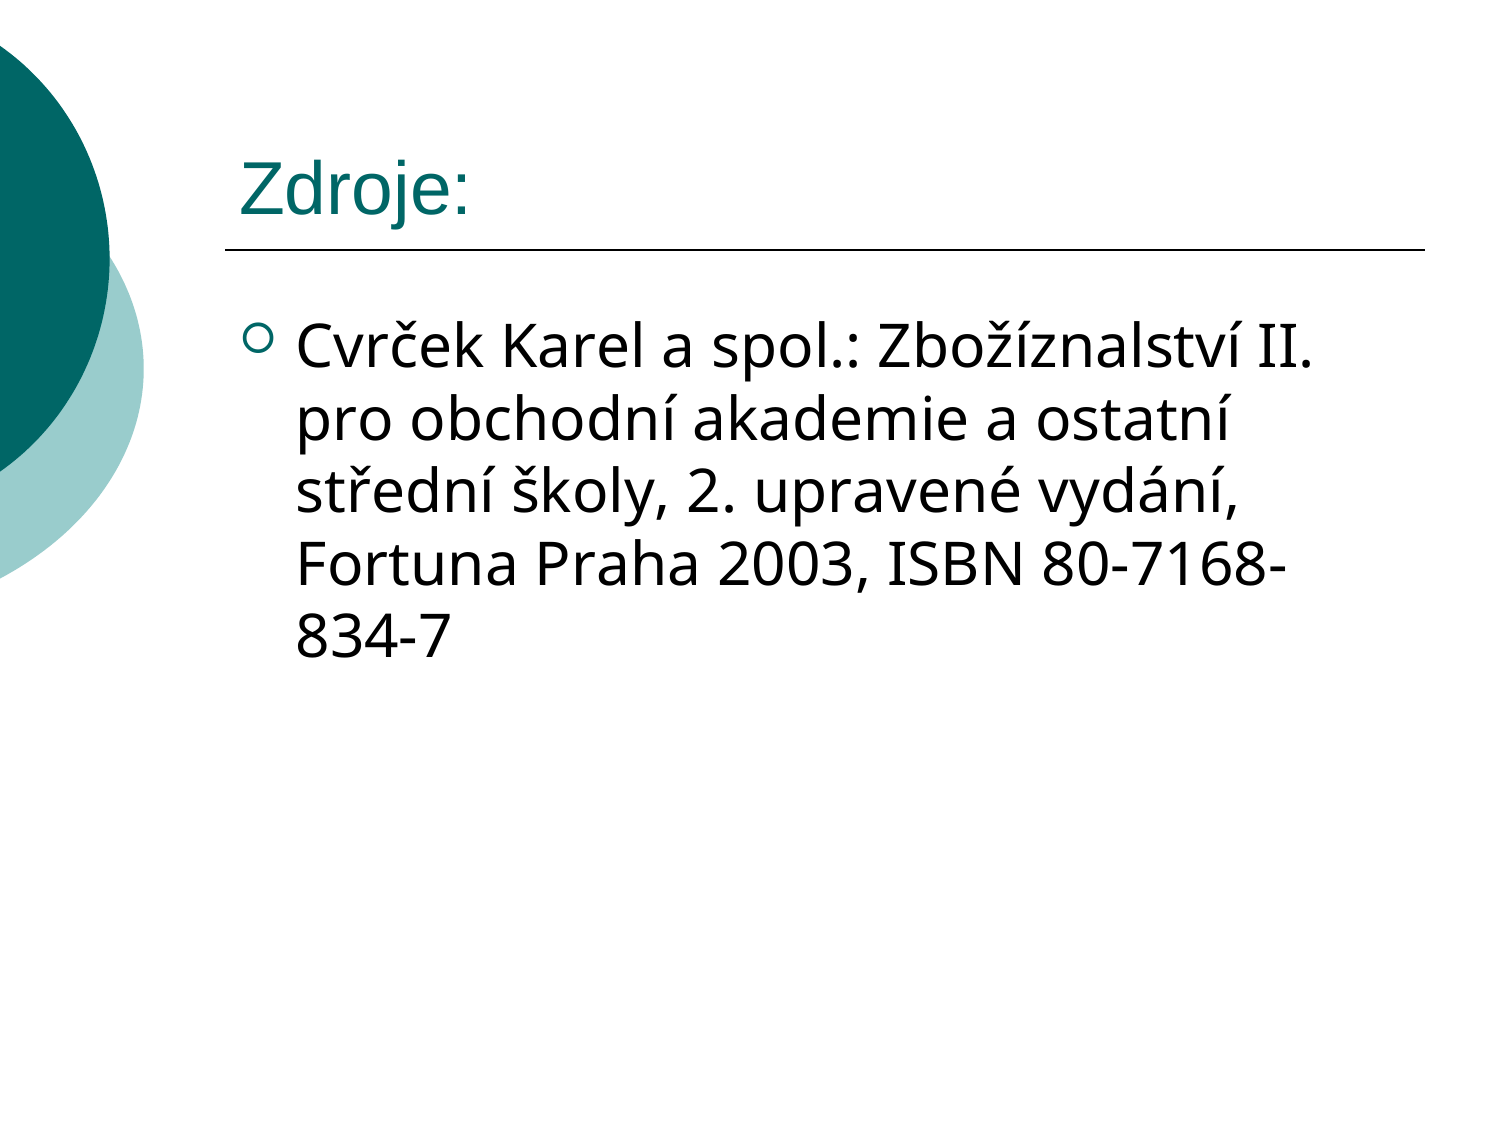

# Zdroje:
Cvrček Karel a spol.: Zbožíznalství II. pro obchodní akademie a ostatní střední školy, 2. upravené vydání, Fortuna Praha 2003, ISBN 80-7168-834-7